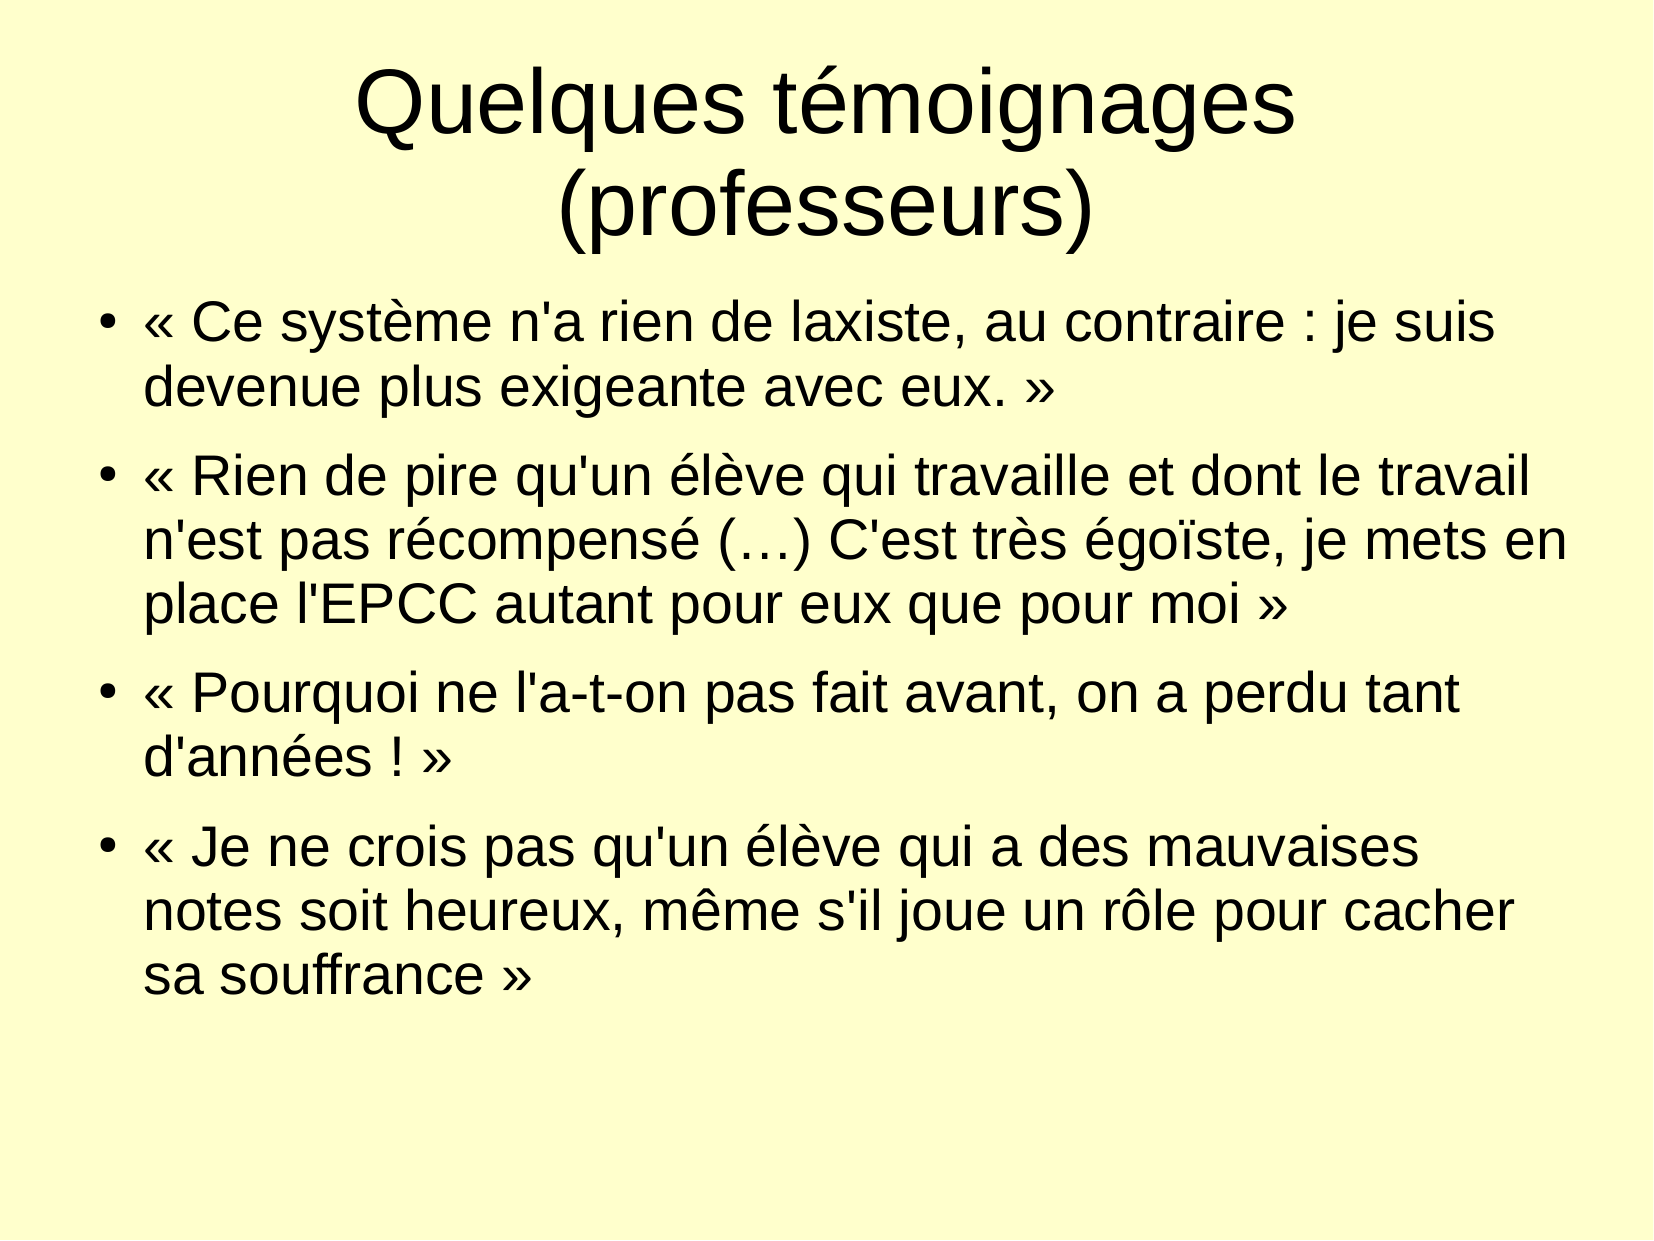

# Quelques témoignages (professeurs)
« Ce système n'a rien de laxiste, au contraire : je suis devenue plus exigeante avec eux. »
« Rien de pire qu'un élève qui travaille et dont le travail n'est pas récompensé (…) C'est très égoïste, je mets en place l'EPCC autant pour eux que pour moi »
« Pourquoi ne l'a-t-on pas fait avant, on a perdu tant d'années ! »
« Je ne crois pas qu'un élève qui a des mauvaises notes soit heureux, même s'il joue un rôle pour cacher sa souffrance »